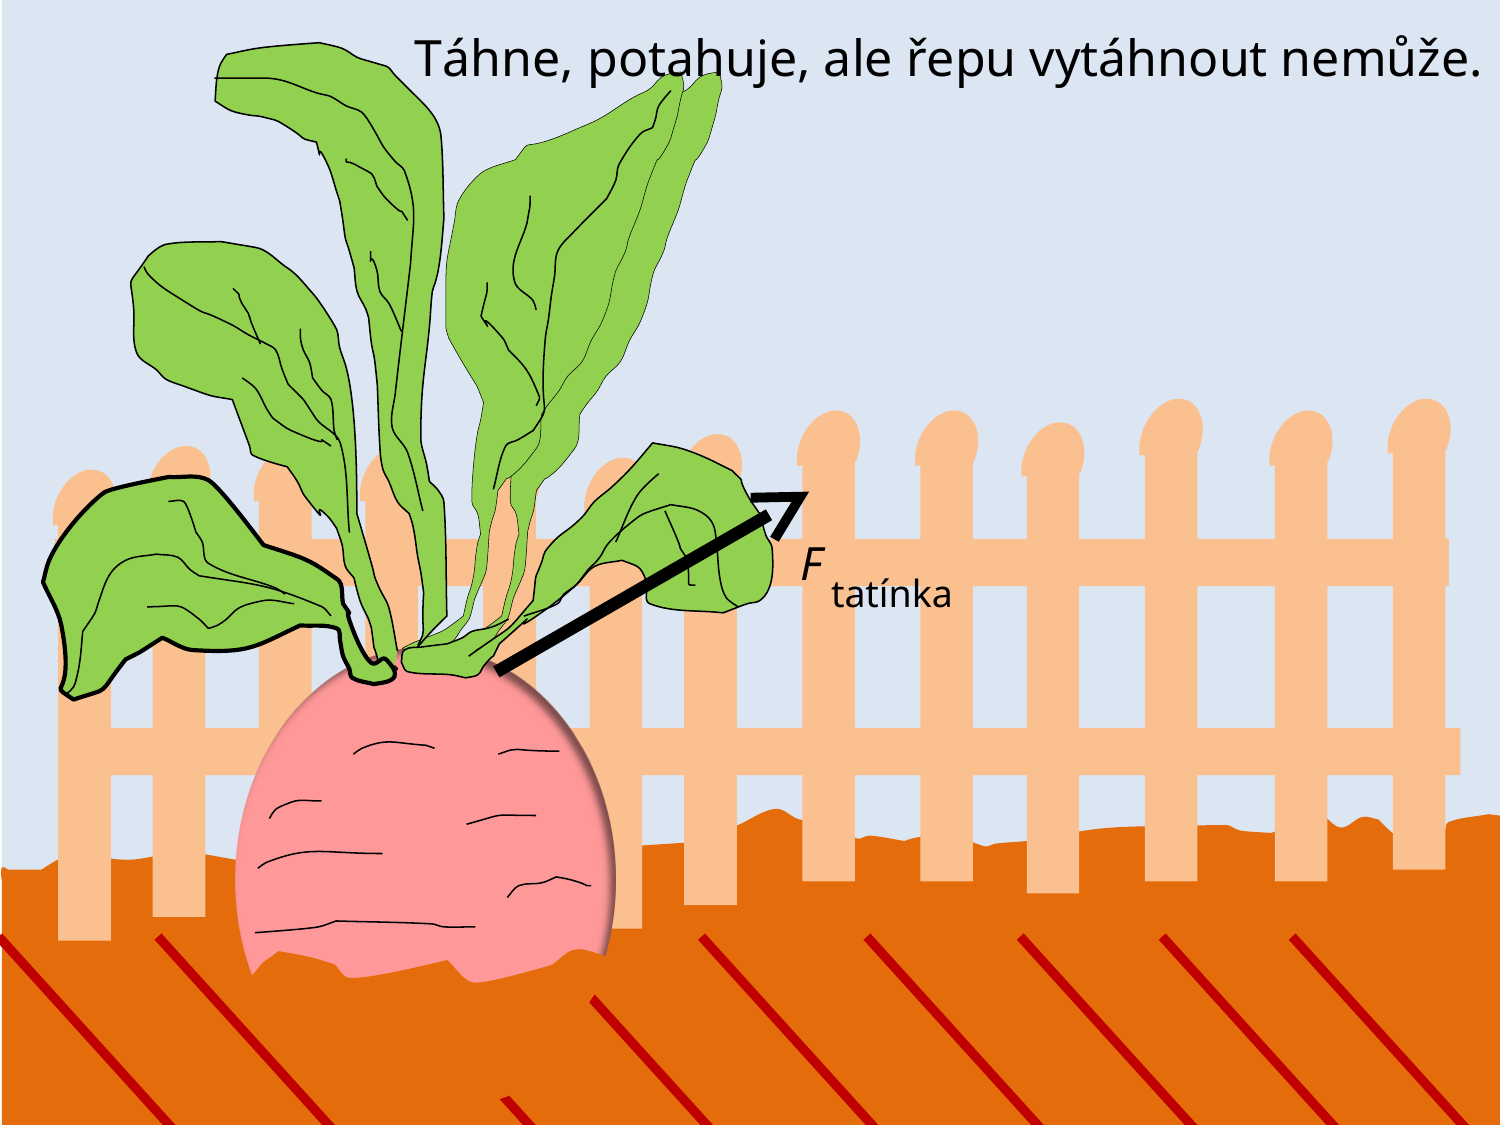

Táhne, potahuje, ale řepu vytáhnout nemůže.
F
tatínka